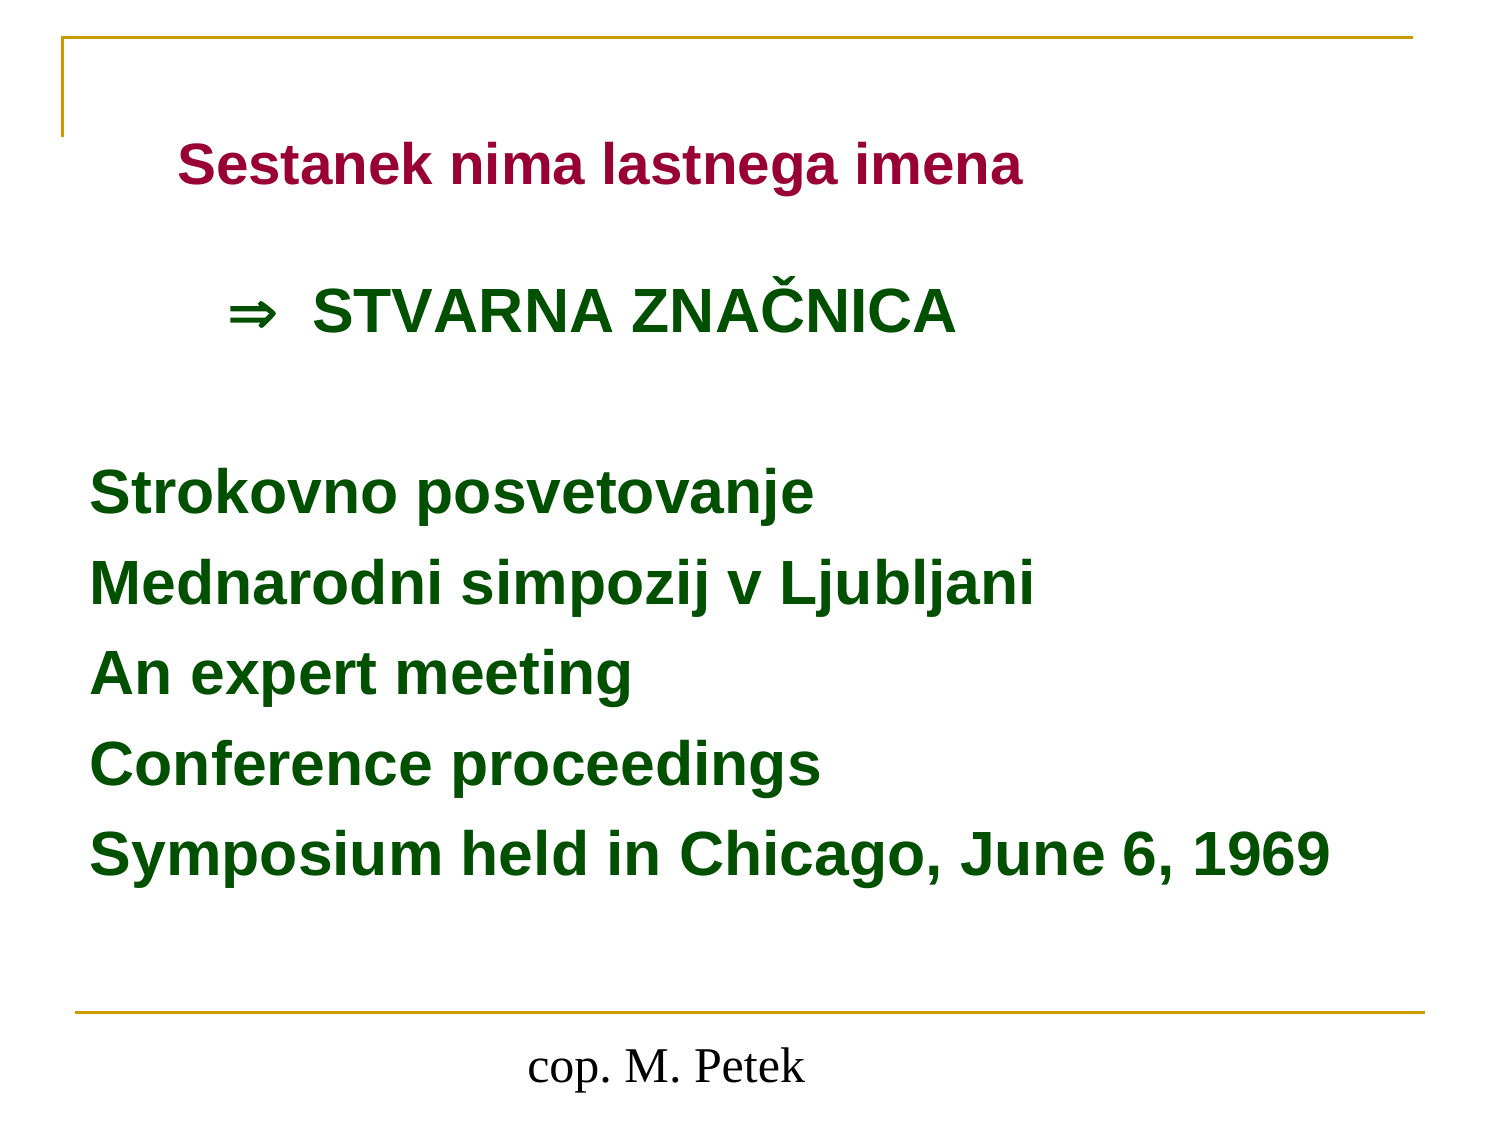

Sestanek nima lastnega imena
#  STVARNA ZNAČNICA
Strokovno posvetovanje
Mednarodni simpozij v Ljubljani
An expert meeting
Conference proceedings
Symposium held in Chicago, June 6, 1969
cop. M. Petek